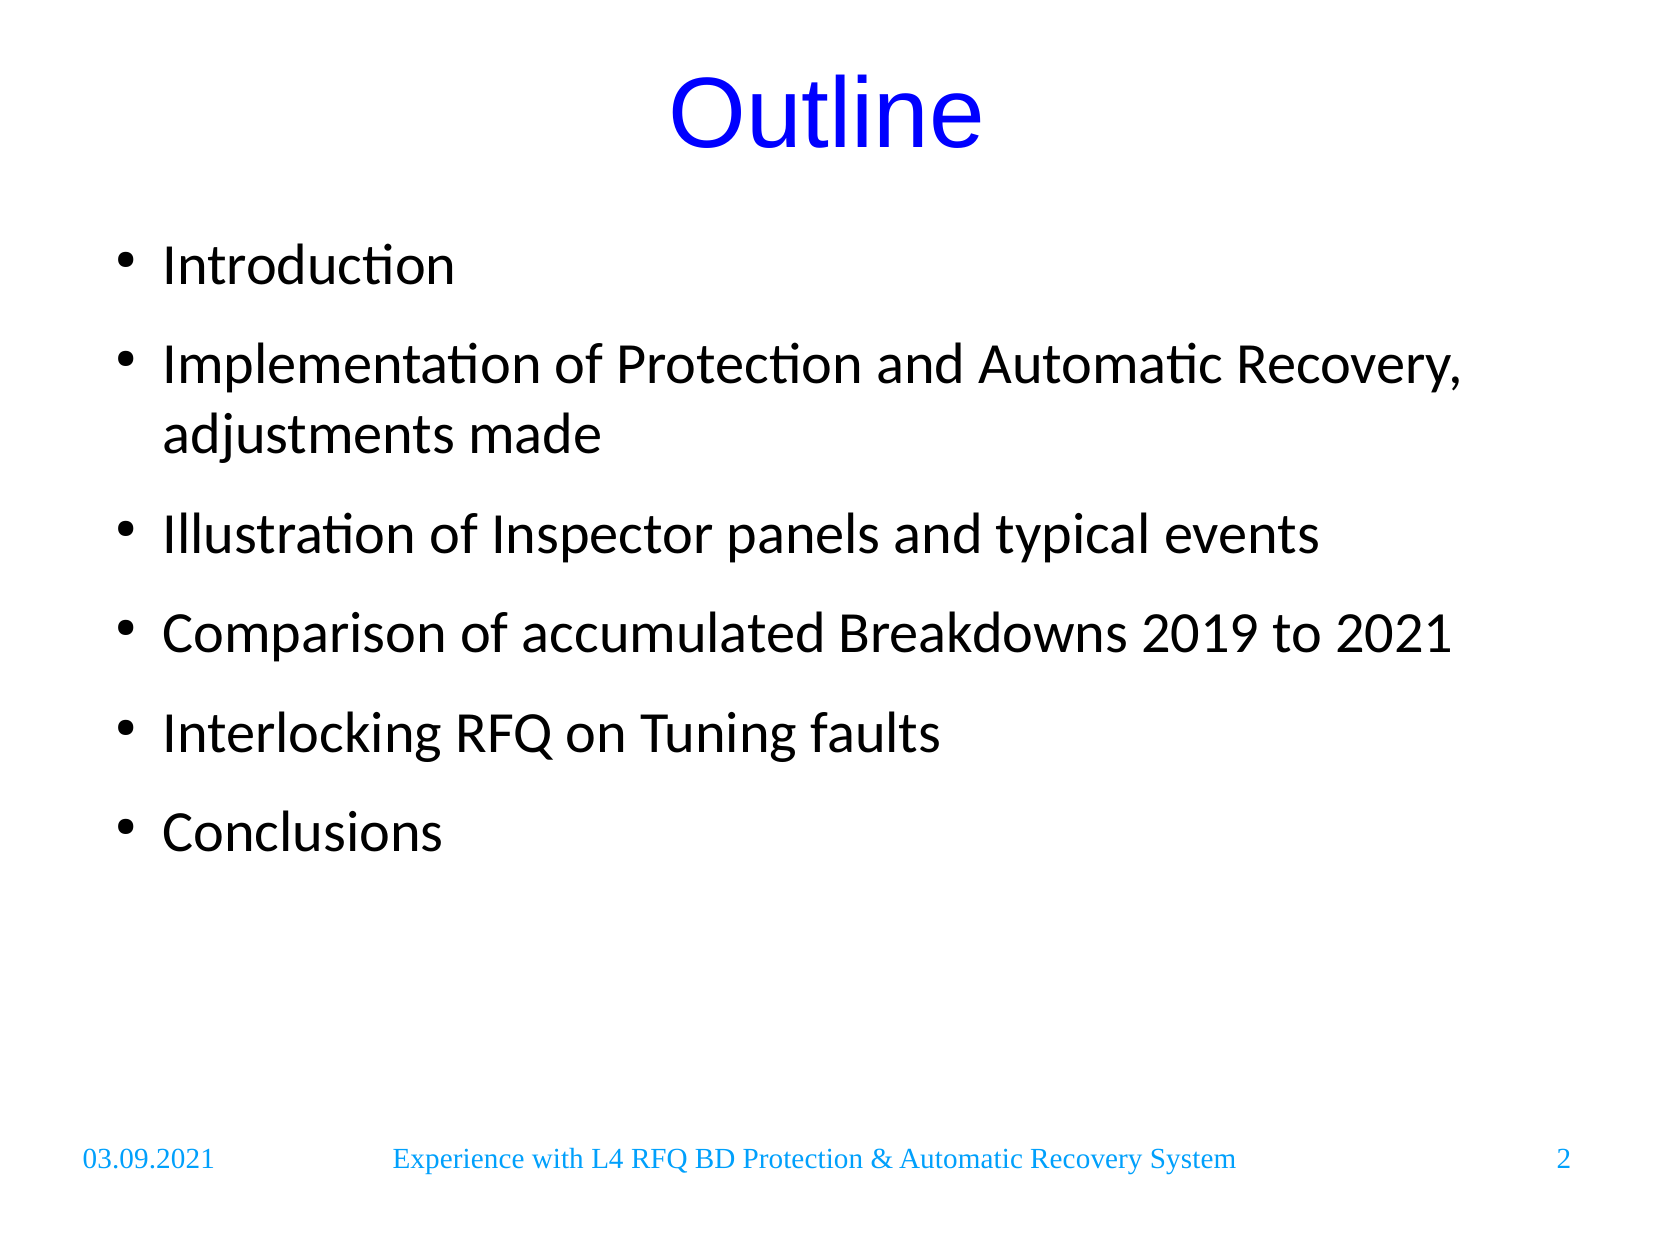

# Outline
Introduction
Implementation of Protection and Automatic Recovery,
adjustments made
Illustration of Inspector panels and typical events
Comparison of accumulated Breakdowns 2019 to 2021
Interlocking RFQ on Tuning faults
Conclusions
03.09.2021
Experience with L4 RFQ BD Protection & Automatic Recovery System
2